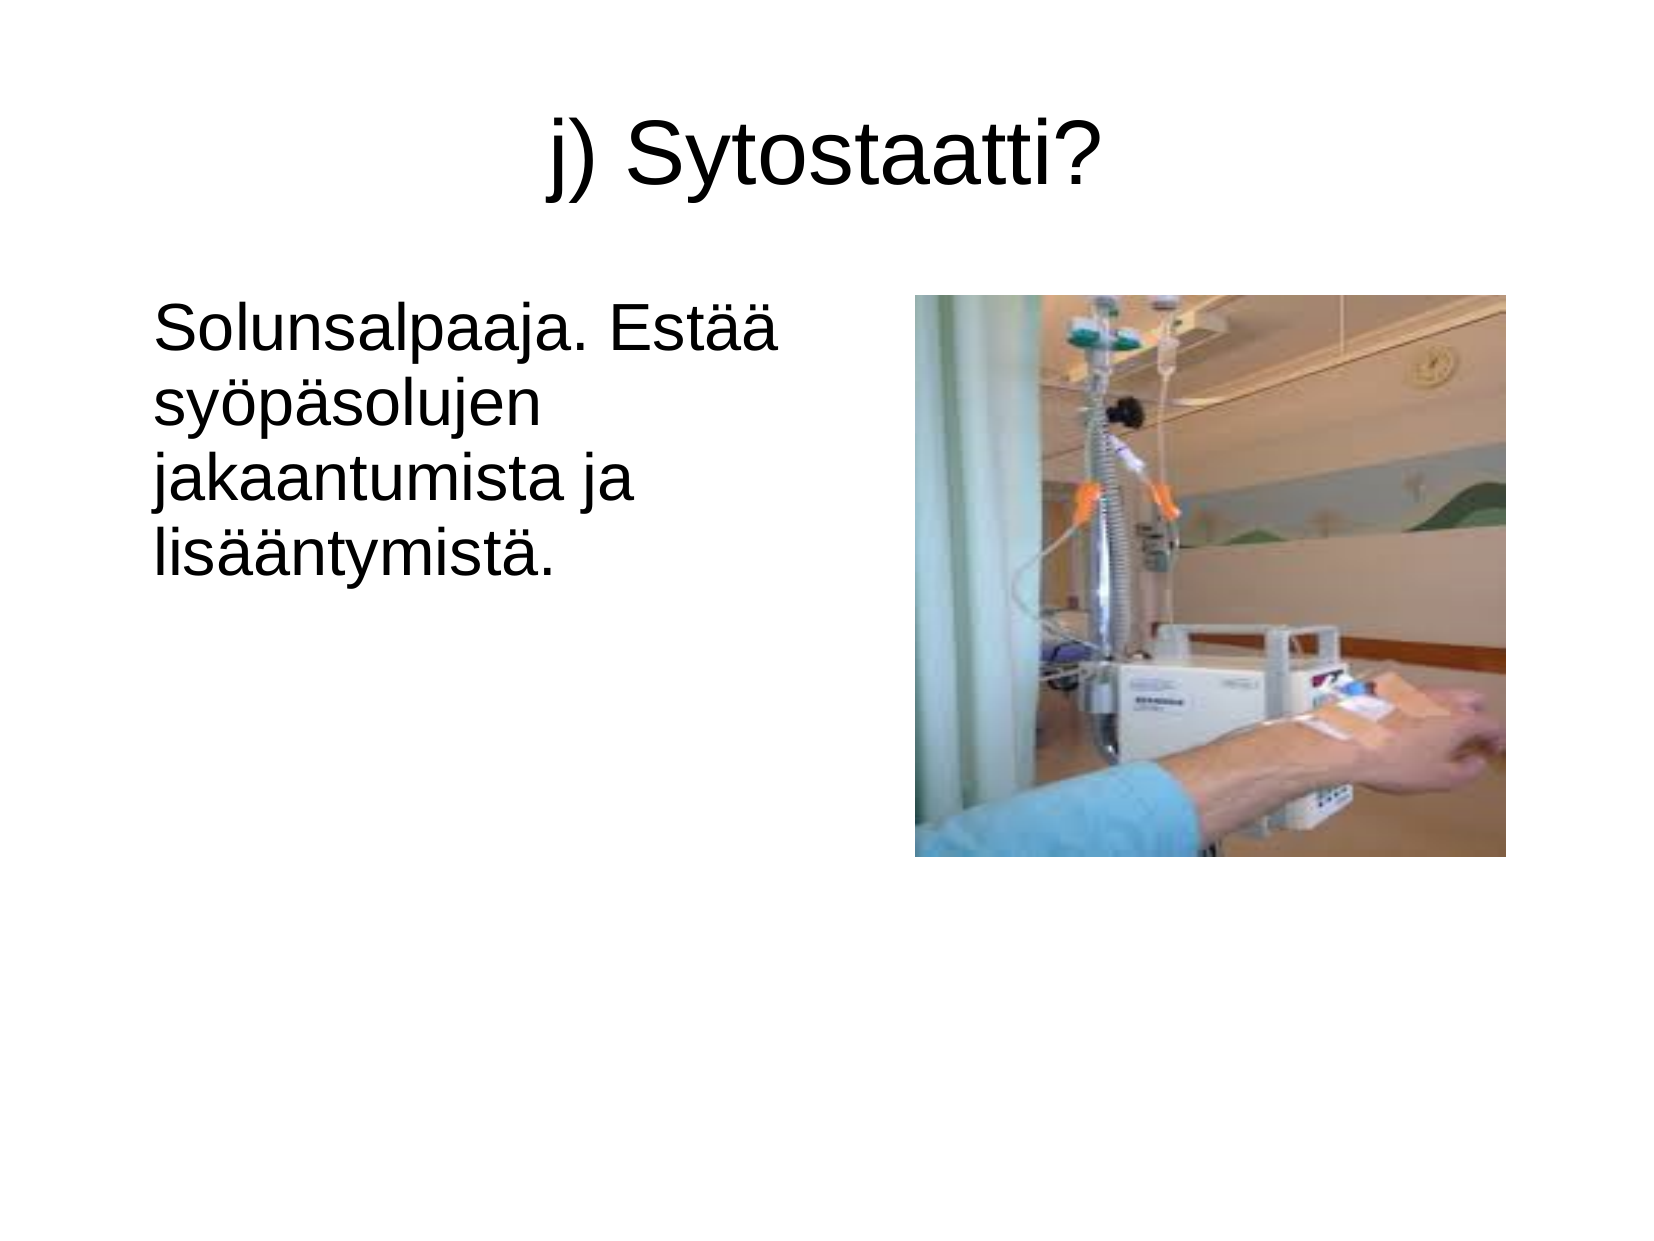

# j) Sytostaatti?
Solunsalpaaja. Estää syöpäsolujen jakaantumista ja lisääntymistä.